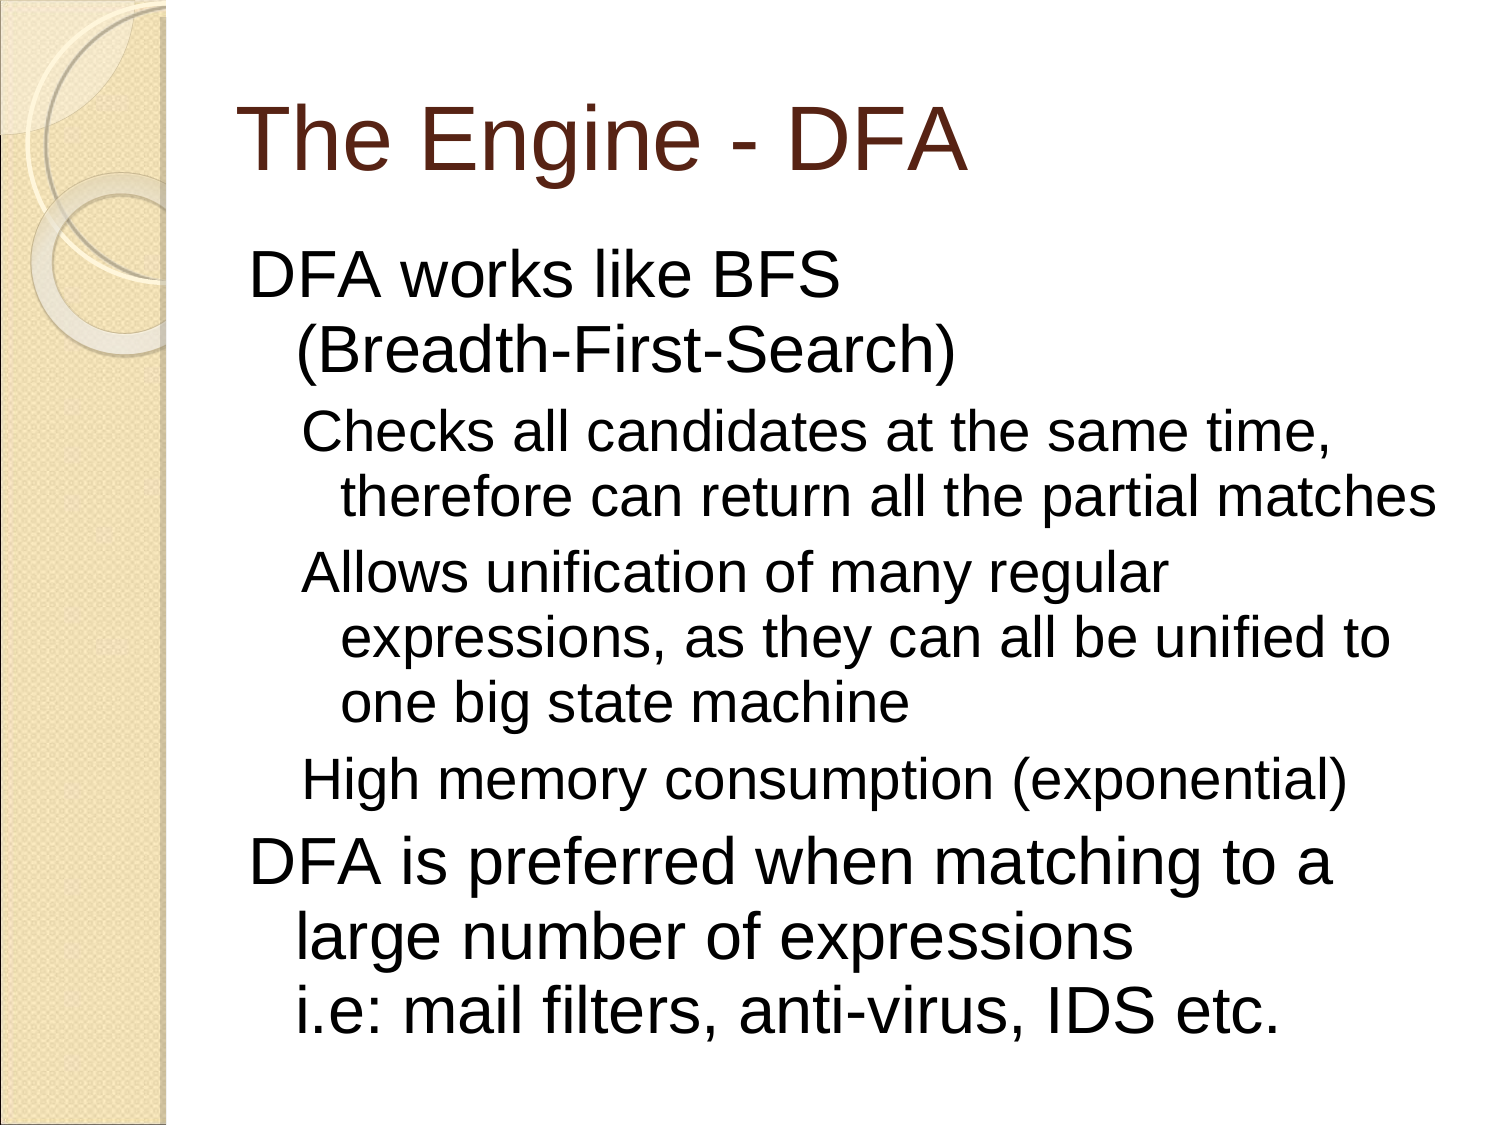

# The Engine - DFA
DFA works like BFS
(Breadth-First-Search)
Checks all candidates at the same time, therefore can return all the partial matches
Allows unification of many regular expressions, as they can all be unified to one big state machine
High memory consumption (exponential)
DFA is preferred when matching to a large number of expressions
i.e: mail filters, anti-virus, IDS etc.